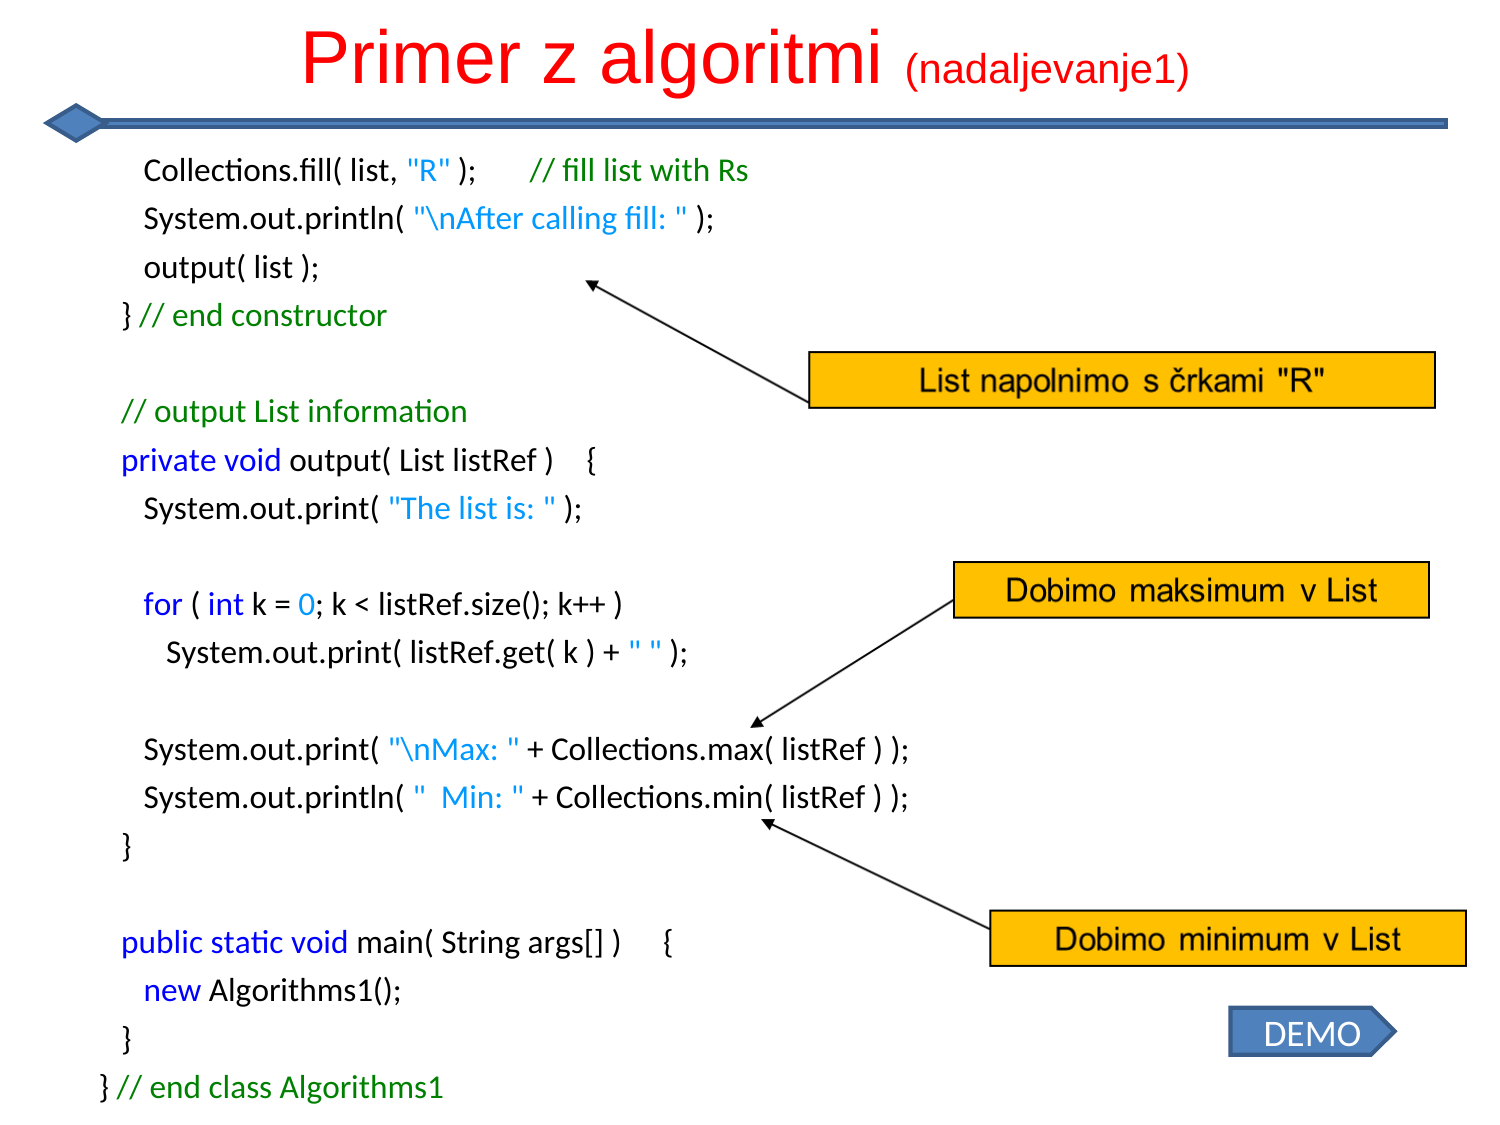

# Primer z algoritmi (nadaljevanje1)
 Collections.fill( list, "R" ); // fill list with Rs
 System.out.println( "\nAfter calling fill: " );
 output( list );
 } // end constructor
 // output List information
 private void output( List listRef ) {
 System.out.print( "The list is: " );
 for ( int k = 0; k < listRef.size(); k++ )
 System.out.print( listRef.get( k ) + " " );
 System.out.print( "\nMax: " + Collections.max( listRef ) );
 System.out.println( " Min: " + Collections.min( listRef ) );
 }
 public static void main( String args[] ) {
 new Algorithms1();
 }
 } // end class Algorithms1
DEMO